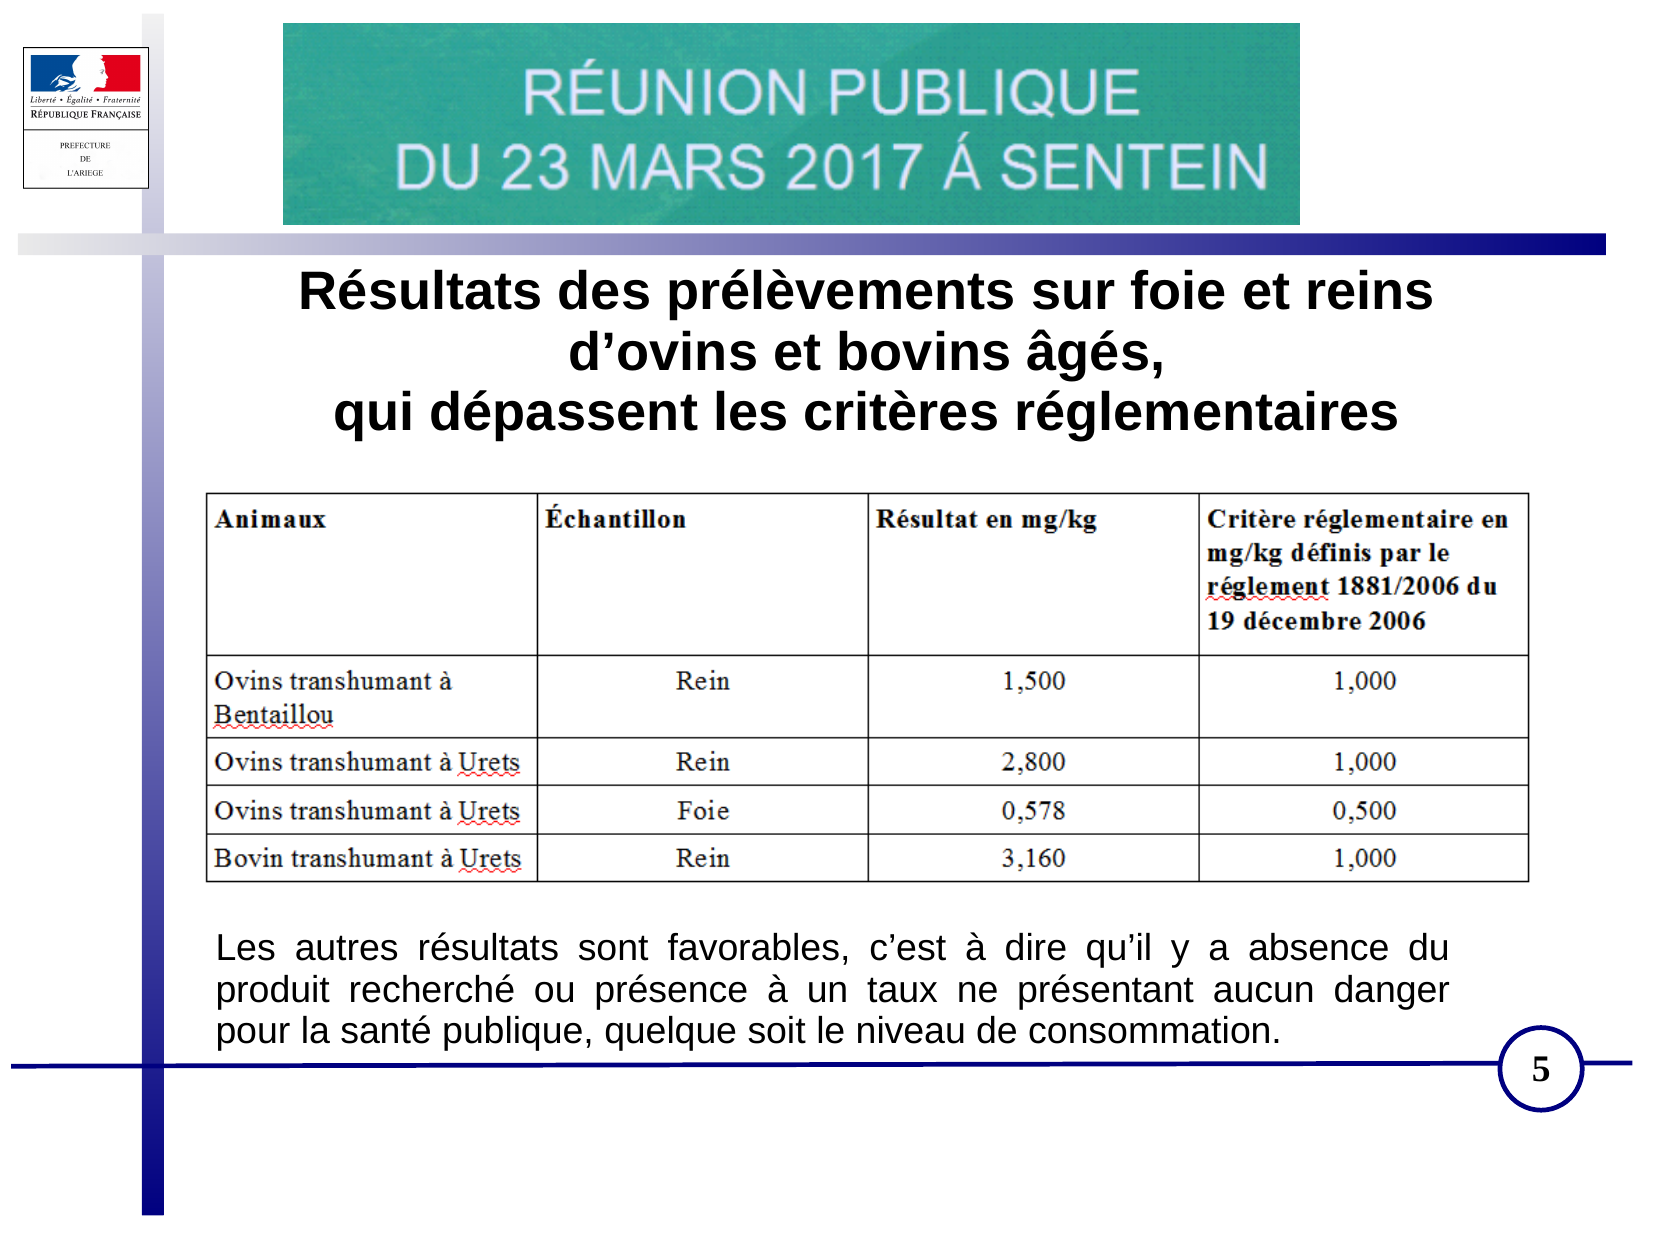

# Résultats des prélèvements sur foie et reins
d’ovins et bovins âgés,
qui dépassent les critères réglementaires
Les autres résultats sont favorables, c’est à dire qu’il y a absence du produit recherché ou présence à un taux ne présentant aucun danger pour la santé publique, quelque soit le niveau de consommation.